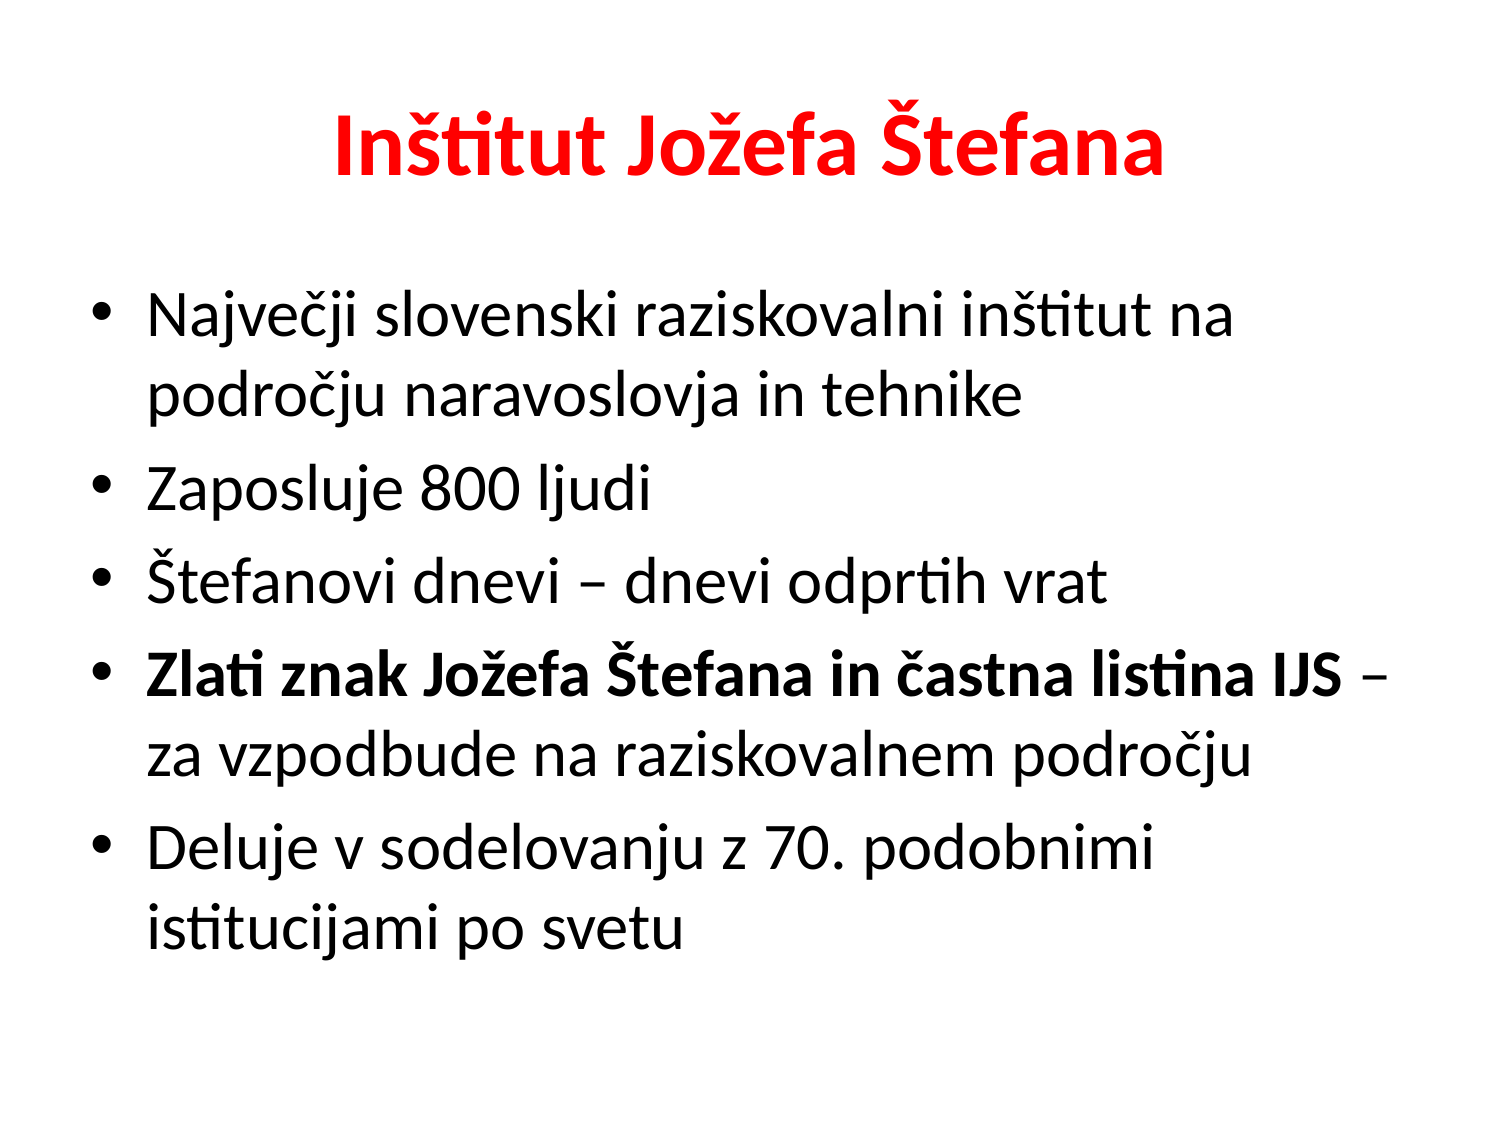

# Inštitut Jožefa Štefana
Največji slovenski raziskovalni inštitut na področju naravoslovja in tehnike
Zaposluje 800 ljudi
Štefanovi dnevi – dnevi odprtih vrat
Zlati znak Jožefa Štefana in častna listina IJS – za vzpodbude na raziskovalnem področju
Deluje v sodelovanju z 70. podobnimi istitucijami po svetu